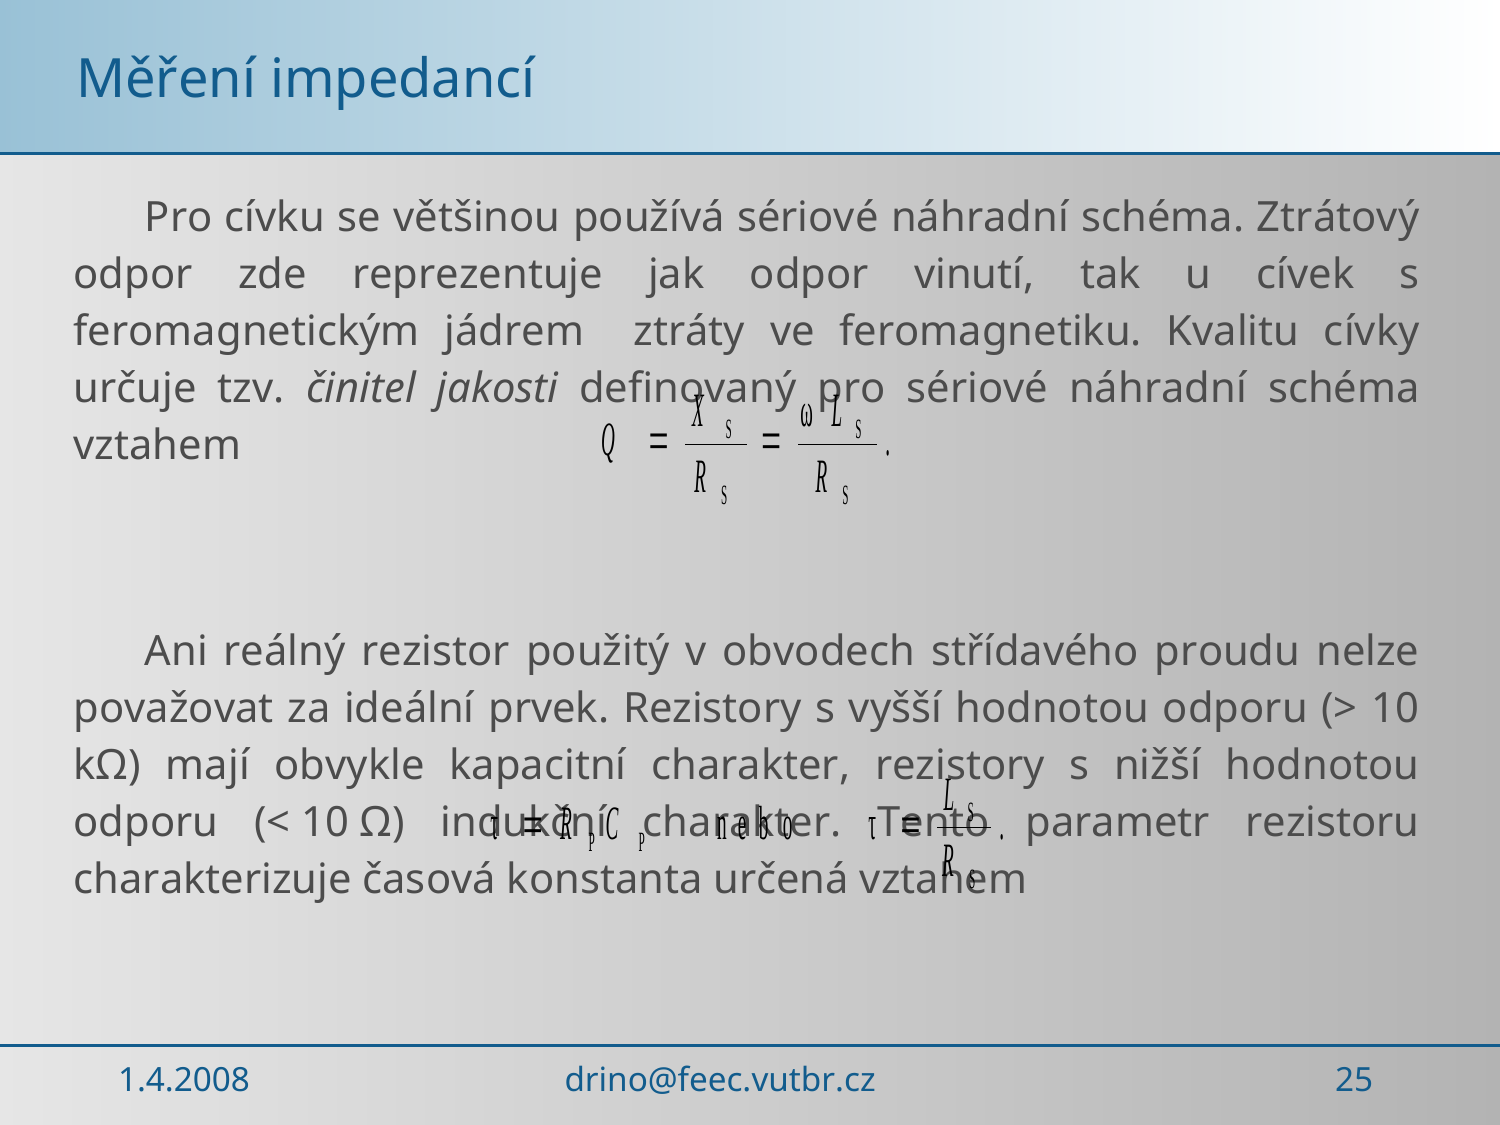

# Měření impedancí
Pro cívku se většinou používá sériové náhradní schéma. Ztrátový odpor zde reprezentuje jak odpor vinutí, tak u cívek s feromagnetickým jádrem ztráty ve feromagnetiku. Kvalitu cívky určuje tzv. činitel jakosti definovaný pro sériové náhradní schéma vztahem
Ani reálný rezistor použitý v obvodech střídavého proudu nelze považovat za ideální prvek. Rezistory s vyšší hodnotou odporu (> 10 kΩ) mají obvykle kapacitní charakter, rezistory s nižší hodnotou odporu (< 10 Ω) indukční charakter. Tento parametr rezistoru charakterizuje časová konstanta určená vztahem
1.4.2008
drino@feec.vutbr.cz